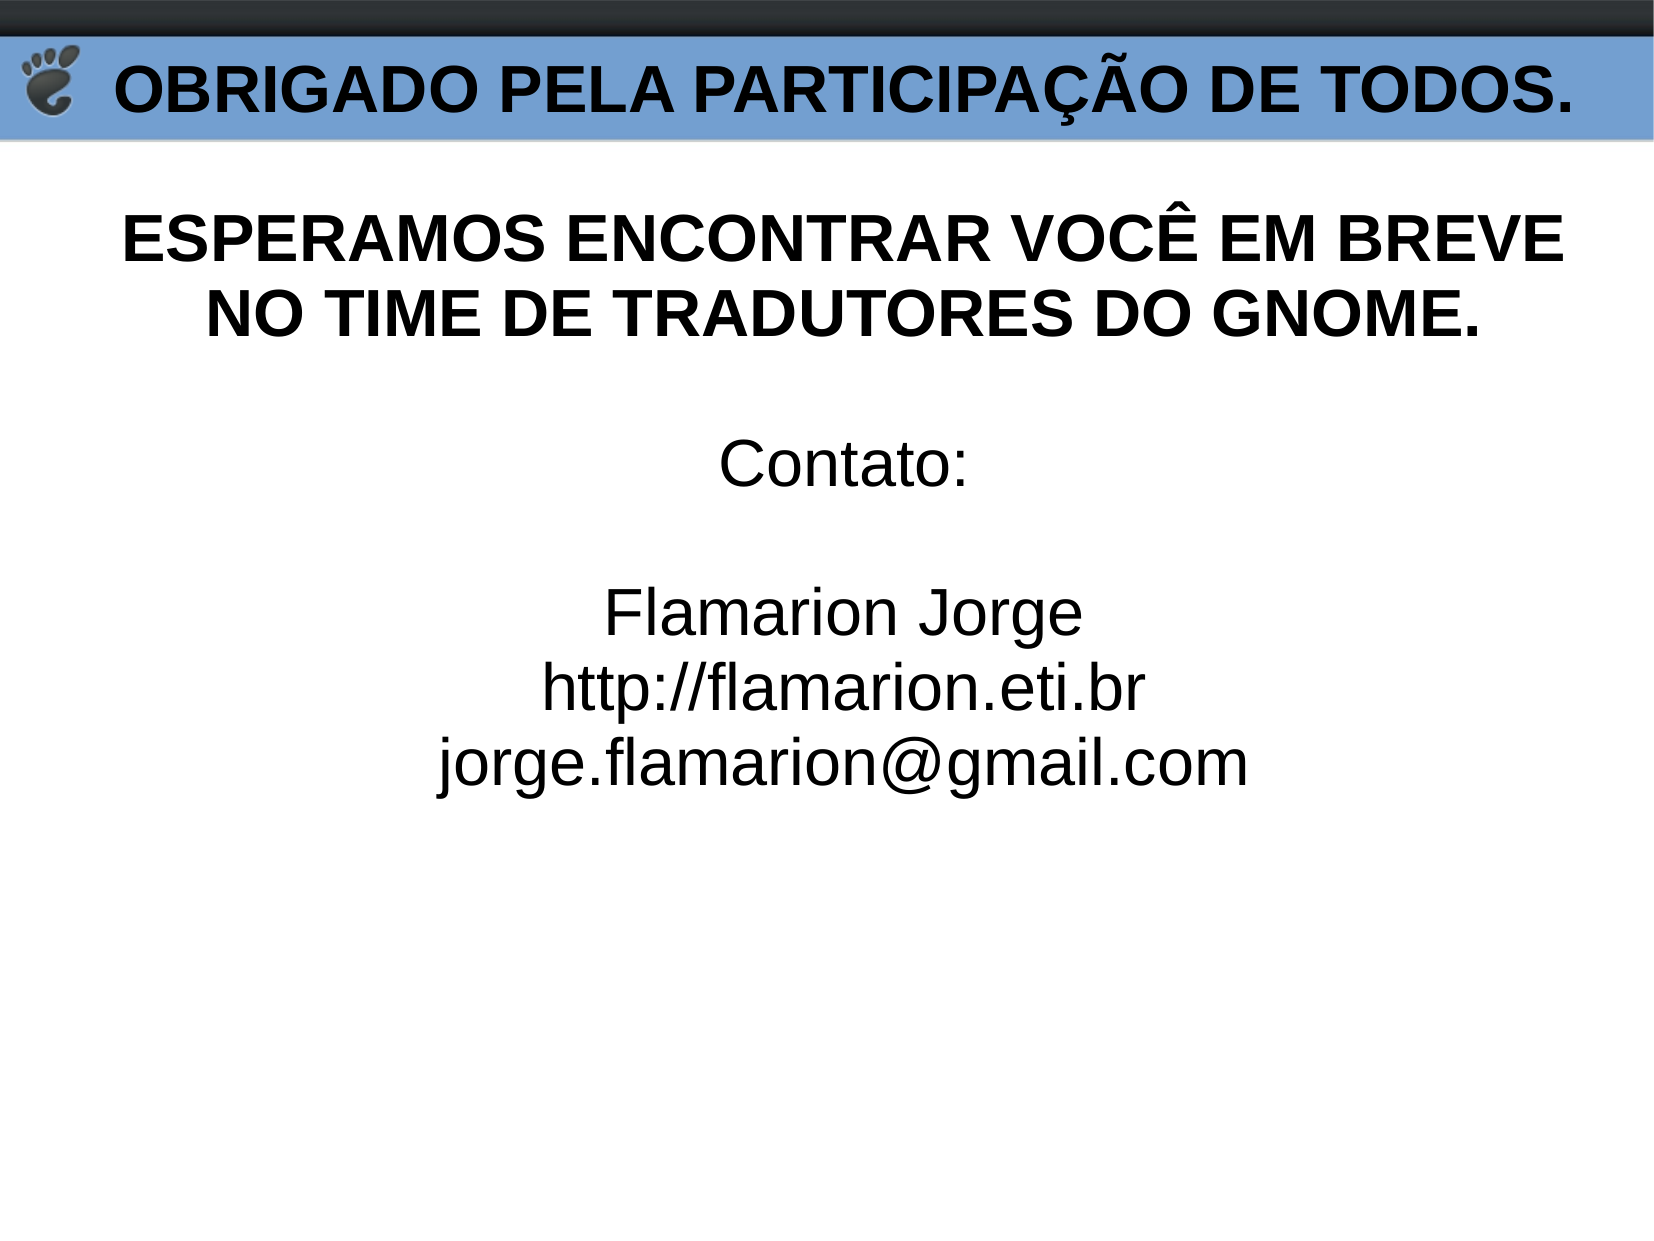

# OBRIGADO PELA PARTICIPAÇÃO DE TODOS.
ESPERAMOS ENCONTRAR VOCÊ EM BREVE NO TIME DE TRADUTORES DO GNOME.
Contato:
Flamarion Jorge
http://flamarion.eti.br
jorge.flamarion@gmail.com